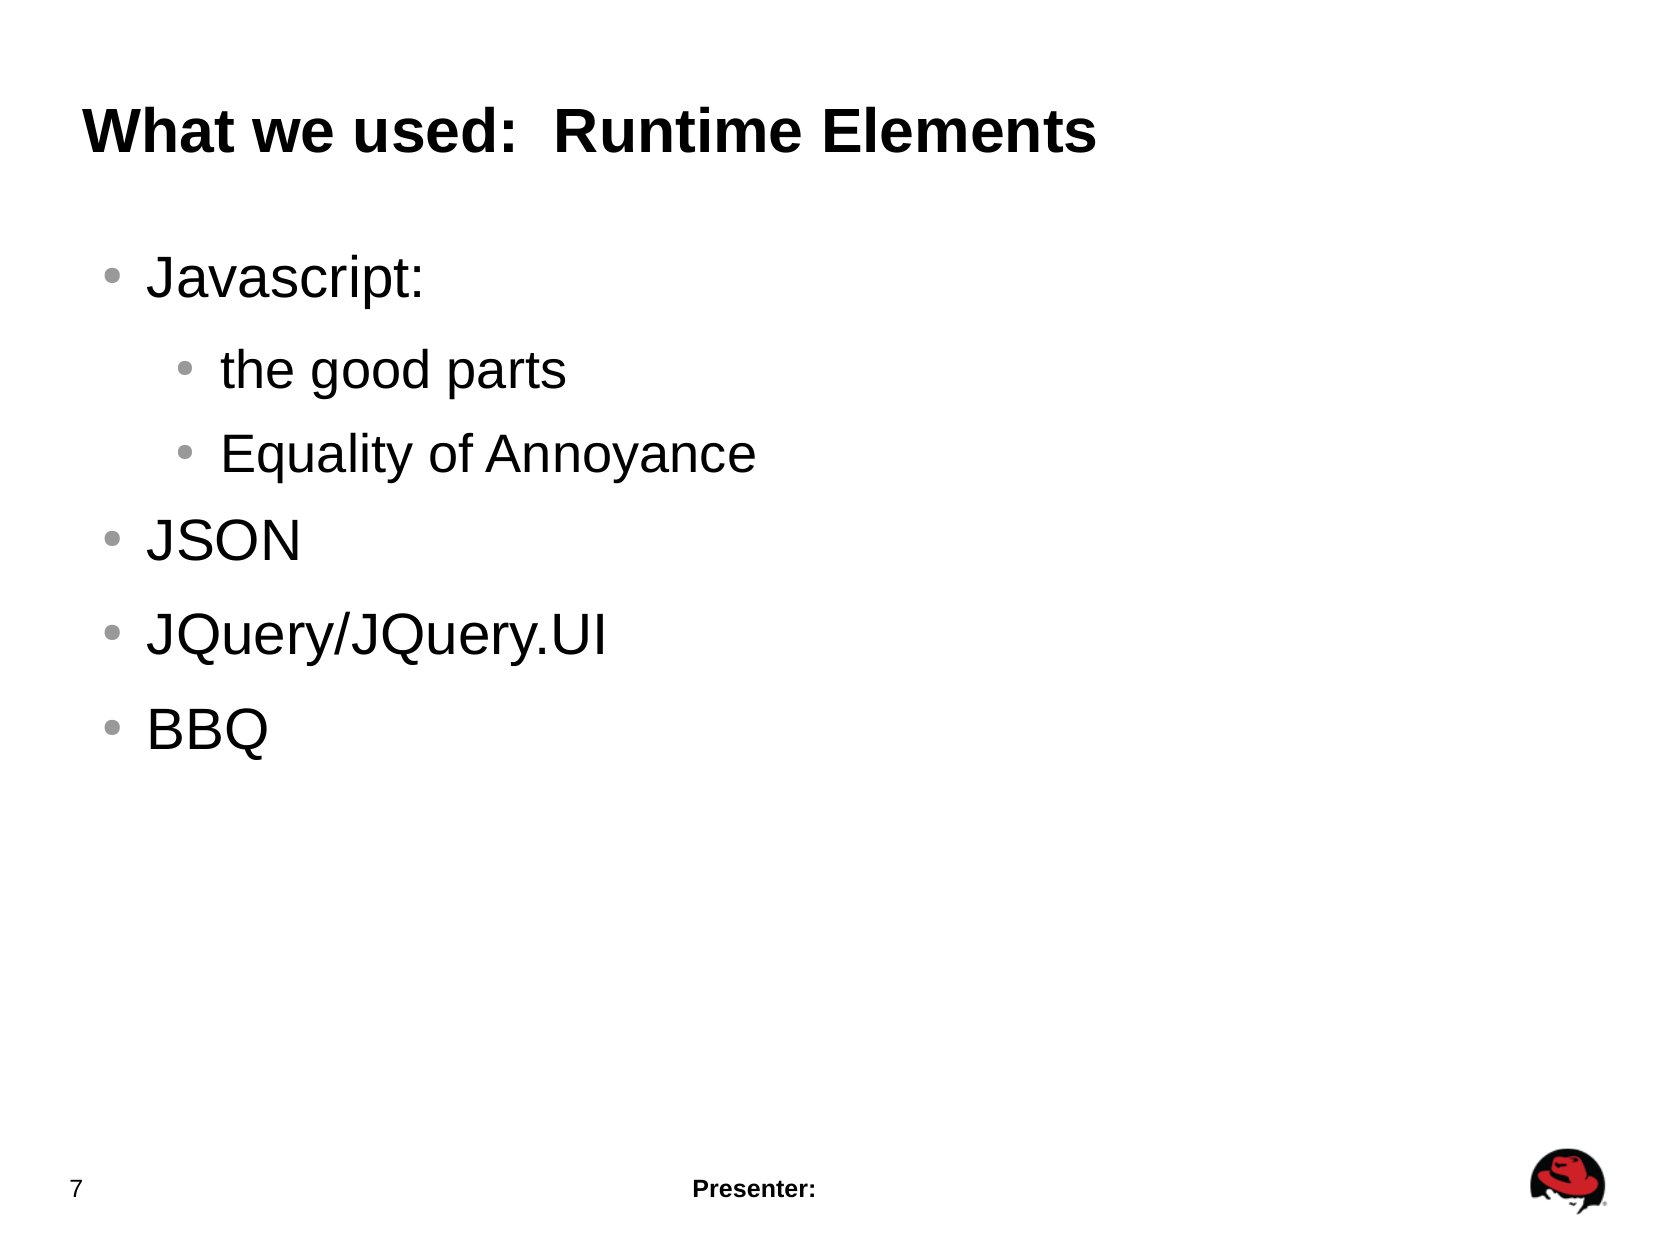

# What we used: Runtime Elements
Javascript:
the good parts
Equality of Annoyance
JSON
JQuery/JQuery.UI
BBQ